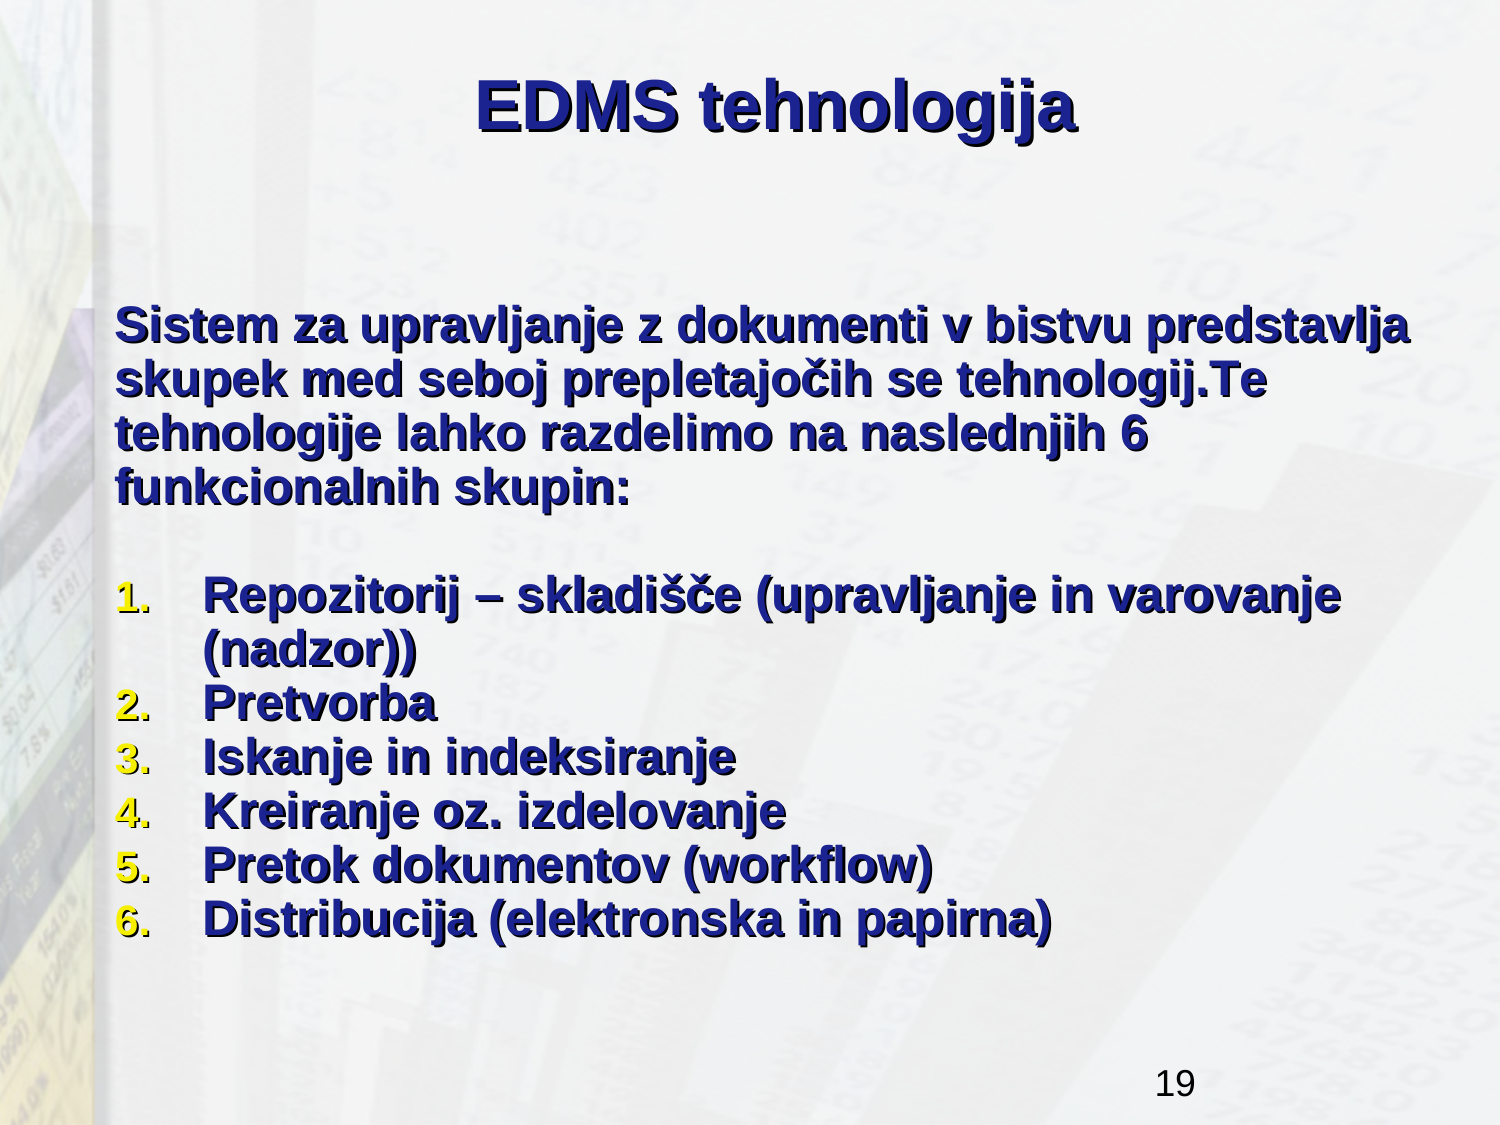

# EDMS tehnologija
Sistem za upravljanje z dokumenti v bistvu predstavlja
skupek med seboj prepletajočih se tehnologij.Te
tehnologije lahko razdelimo na naslednjih 6
funkcionalnih skupin:
Repozitorij – skladišče (upravljanje in varovanje (nadzor))
Pretvorba
Iskanje in indeksiranje
Kreiranje oz. izdelovanje
Pretok dokumentov (workflow)
Distribucija (elektronska in papirna)
19